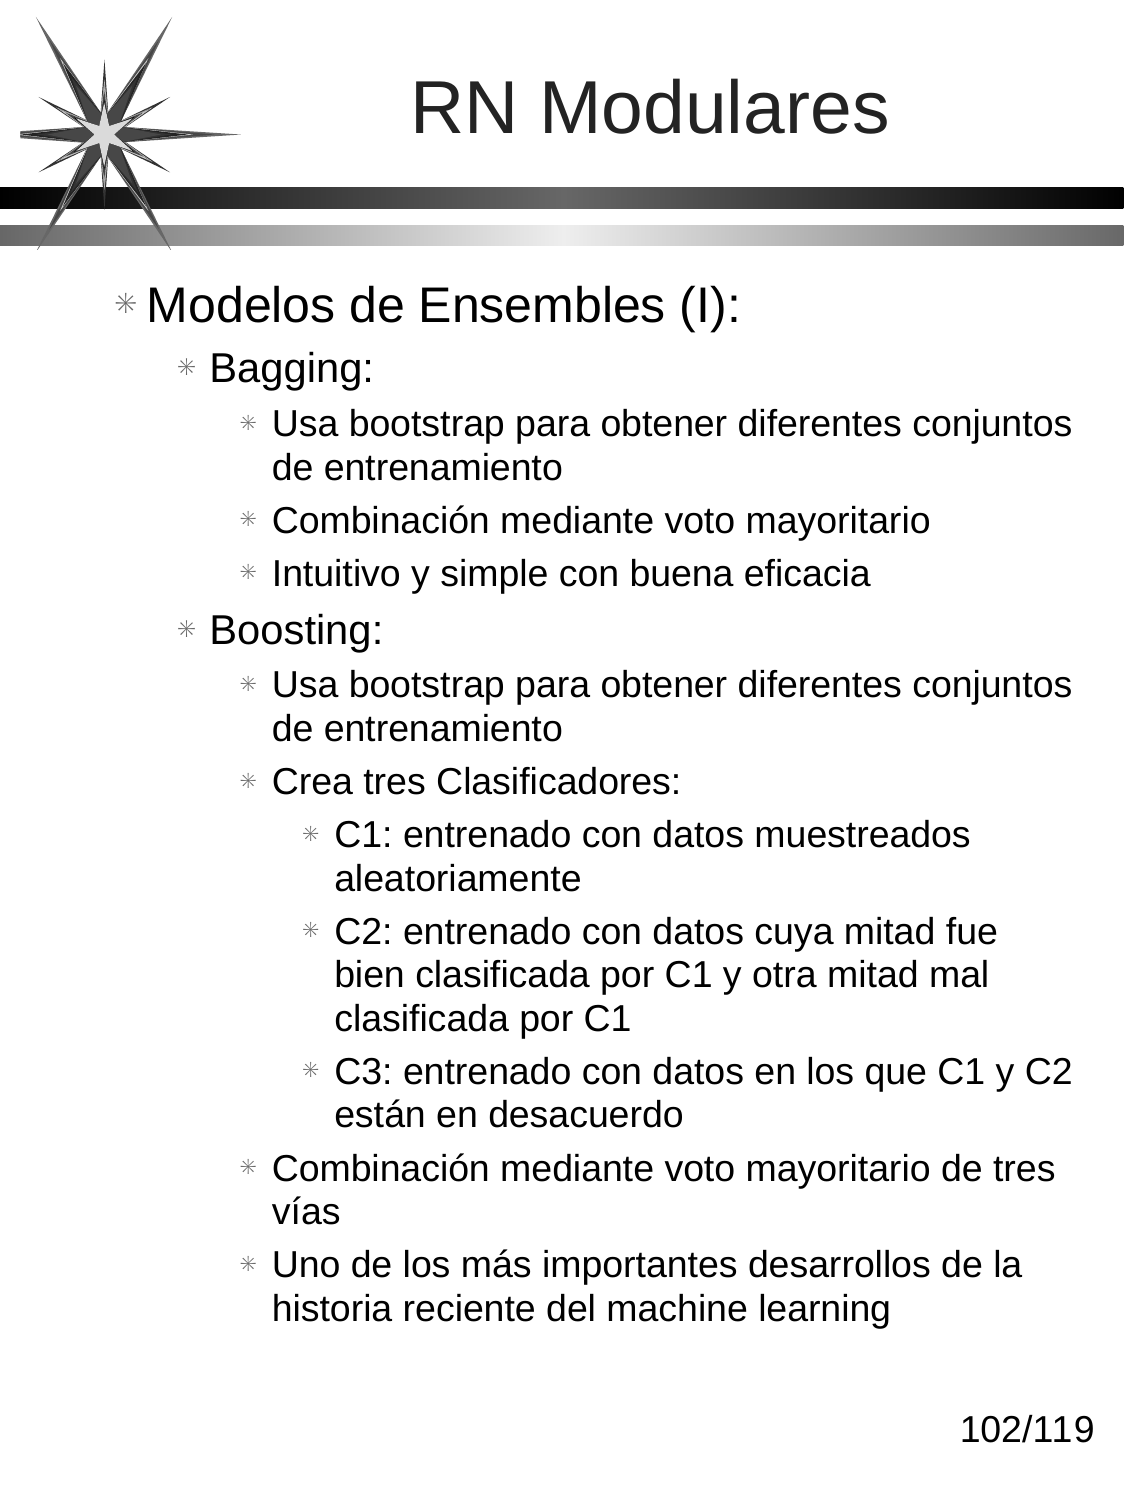

# RN Modulares
Modelos de Ensembles (I):
Bagging:
Usa bootstrap para obtener diferentes conjuntos de entrenamiento
Combinación mediante voto mayoritario
Intuitivo y simple con buena eficacia
Boosting:
Usa bootstrap para obtener diferentes conjuntos de entrenamiento
Crea tres Clasificadores:
C1: entrenado con datos muestreados aleatoriamente
C2: entrenado con datos cuya mitad fue bien clasificada por C1 y otra mitad mal clasificada por C1
C3: entrenado con datos en los que C1 y C2 están en desacuerdo
Combinación mediante voto mayoritario de tres vías
Uno de los más importantes desarrollos de la historia reciente del machine learning